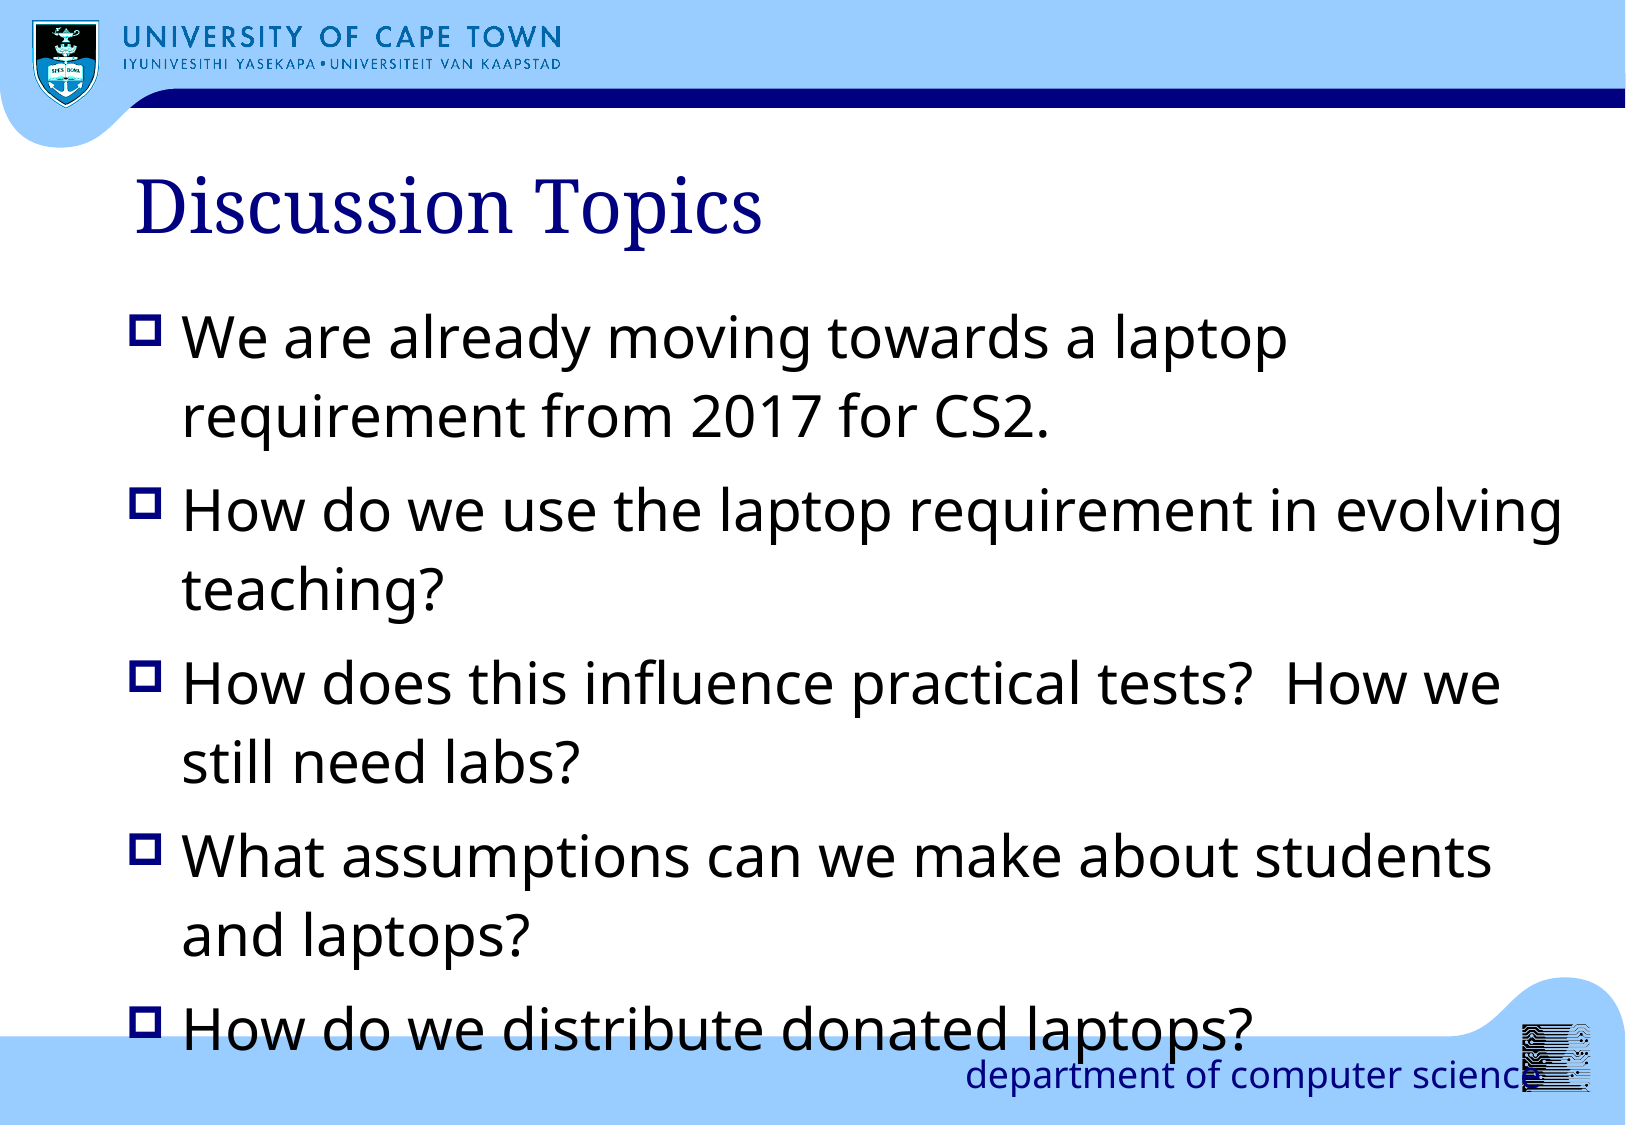

# Discussion Topics
We are already moving towards a laptop requirement from 2017 for CS2.
How do we use the laptop requirement in evolving teaching?
How does this influence practical tests? How we still need labs?
What assumptions can we make about students and laptops?
How do we distribute donated laptops?